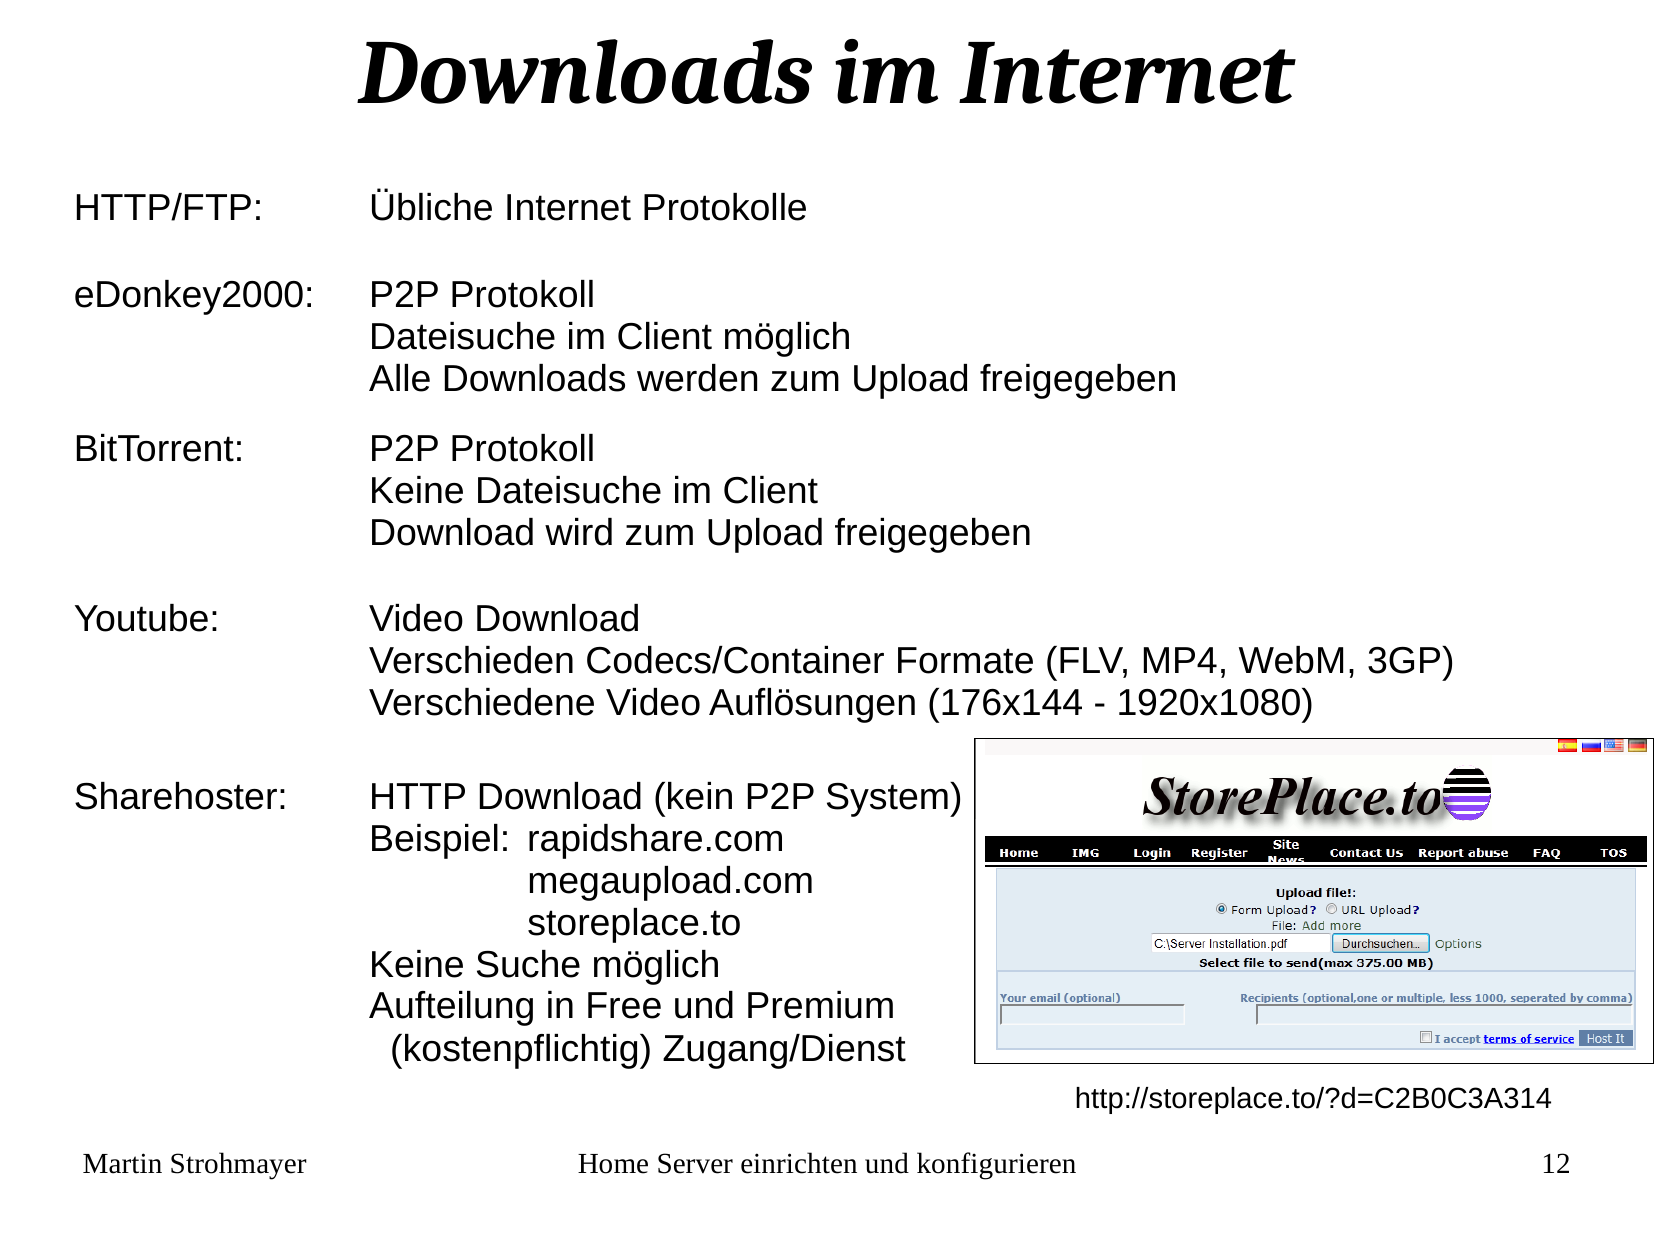

# Downloads im Internet
HTTP/FTP:		Übliche Internet Protokolle
eDonkey2000:	P2P Protokoll
				Dateisuche im Client möglich
				Alle Downloads werden zum Upload freigegeben
BitTorrent:		P2P Protokoll
				Keine Dateisuche im Client
				Download wird zum Upload freigegeben
Youtube:			Video Download
				Verschieden Codecs/Container Formate (FLV, MP4, WebM, 3GP)
				Verschiedene Video Auflösungen (176x144 - 1920x1080)
Sharehoster:		HTTP Download (kein P2P System)
				Beispiel:	 rapidshare.com
						 megaupload.com
						 storeplace.to
				Keine Suche möglich
				Aufteilung in Free und Premium
				 (kostenpflichtig) Zugang/Dienst
http://storeplace.to/?d=C2B0C3A314
Martin Strohmayer
Home Server einrichten und konfigurieren
12